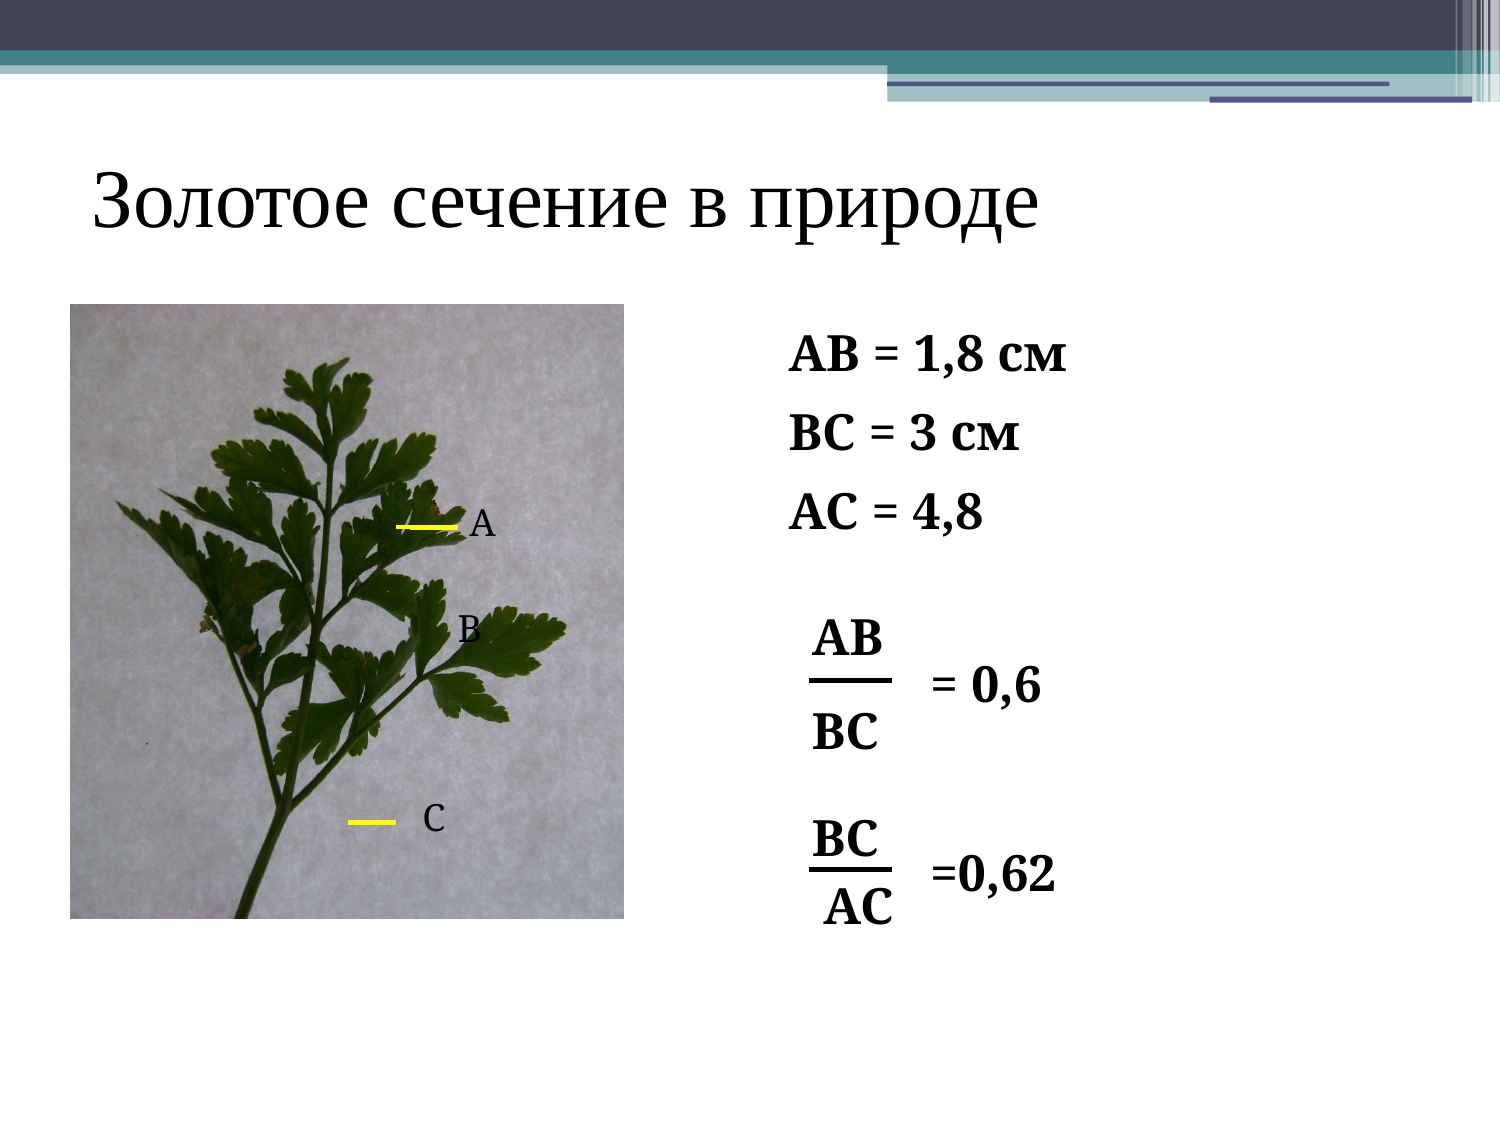

# Золотое сечение в природе
АВ = 1,8 см
ВС = 3 см
АС = 4,8
А
В
АВ
= 0,6
ВС
С
ВС
=0,62
АС